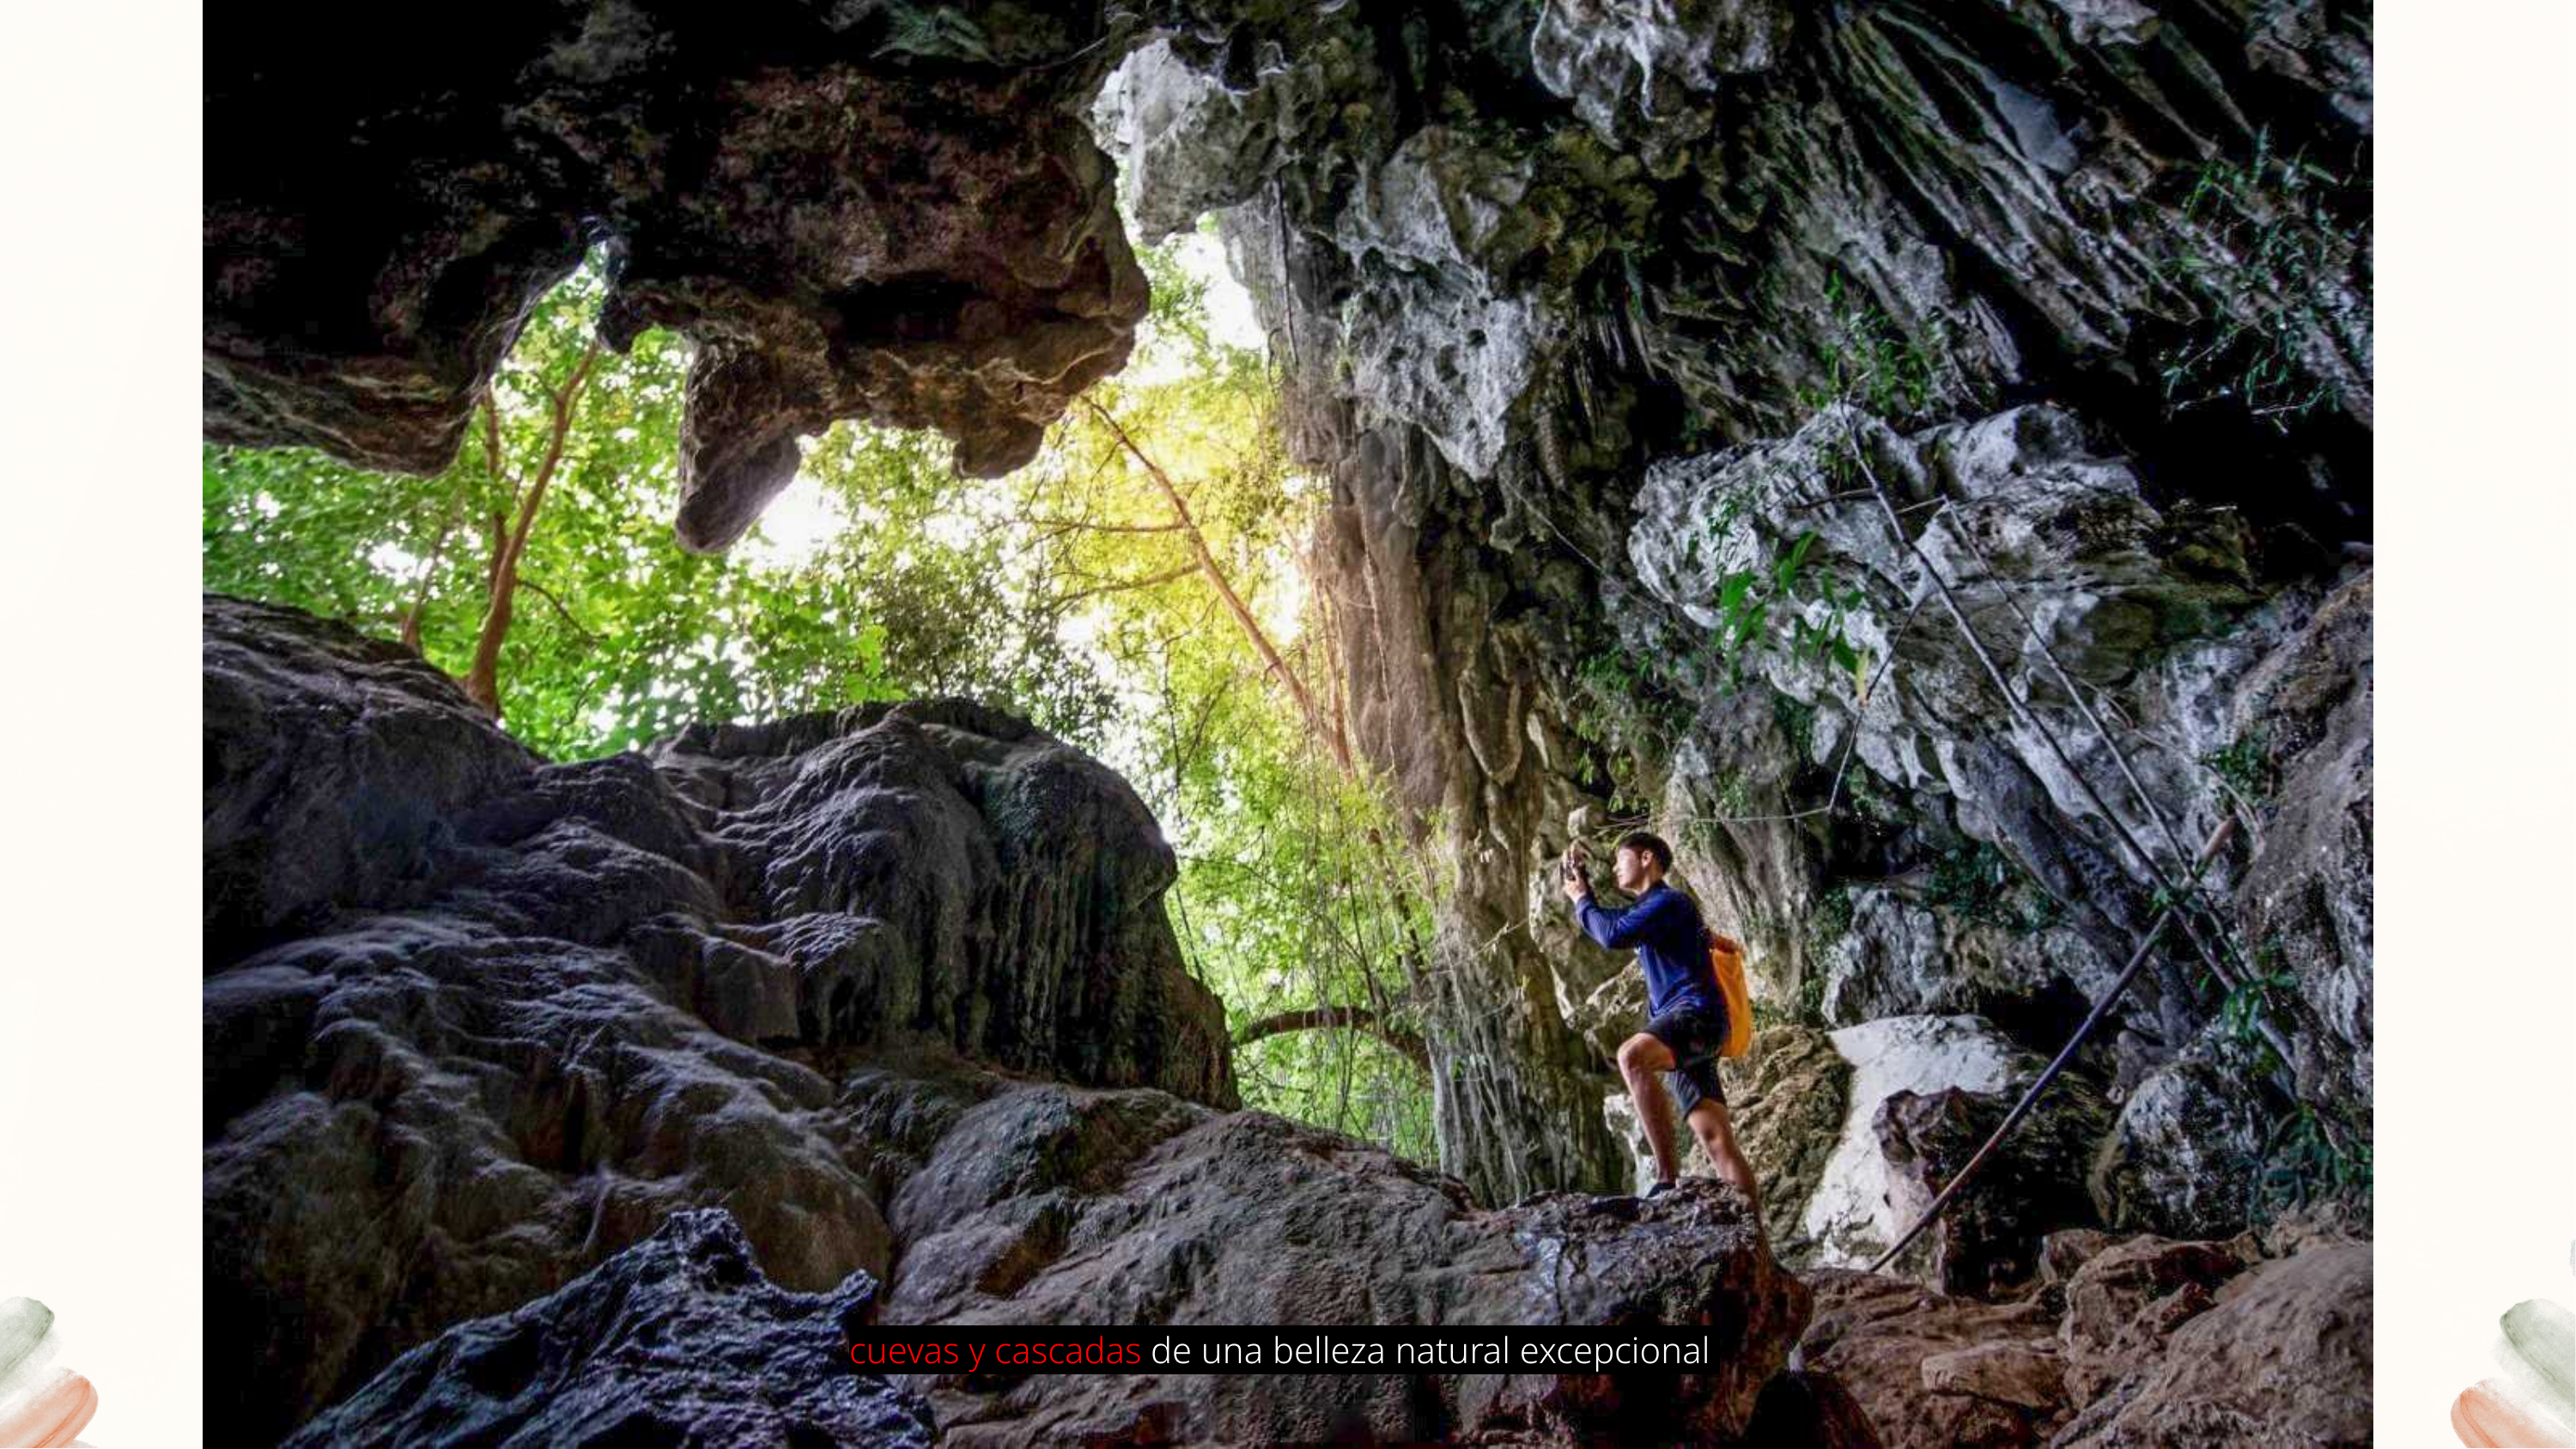

cuevas y cascadas de una belleza natural excepcional